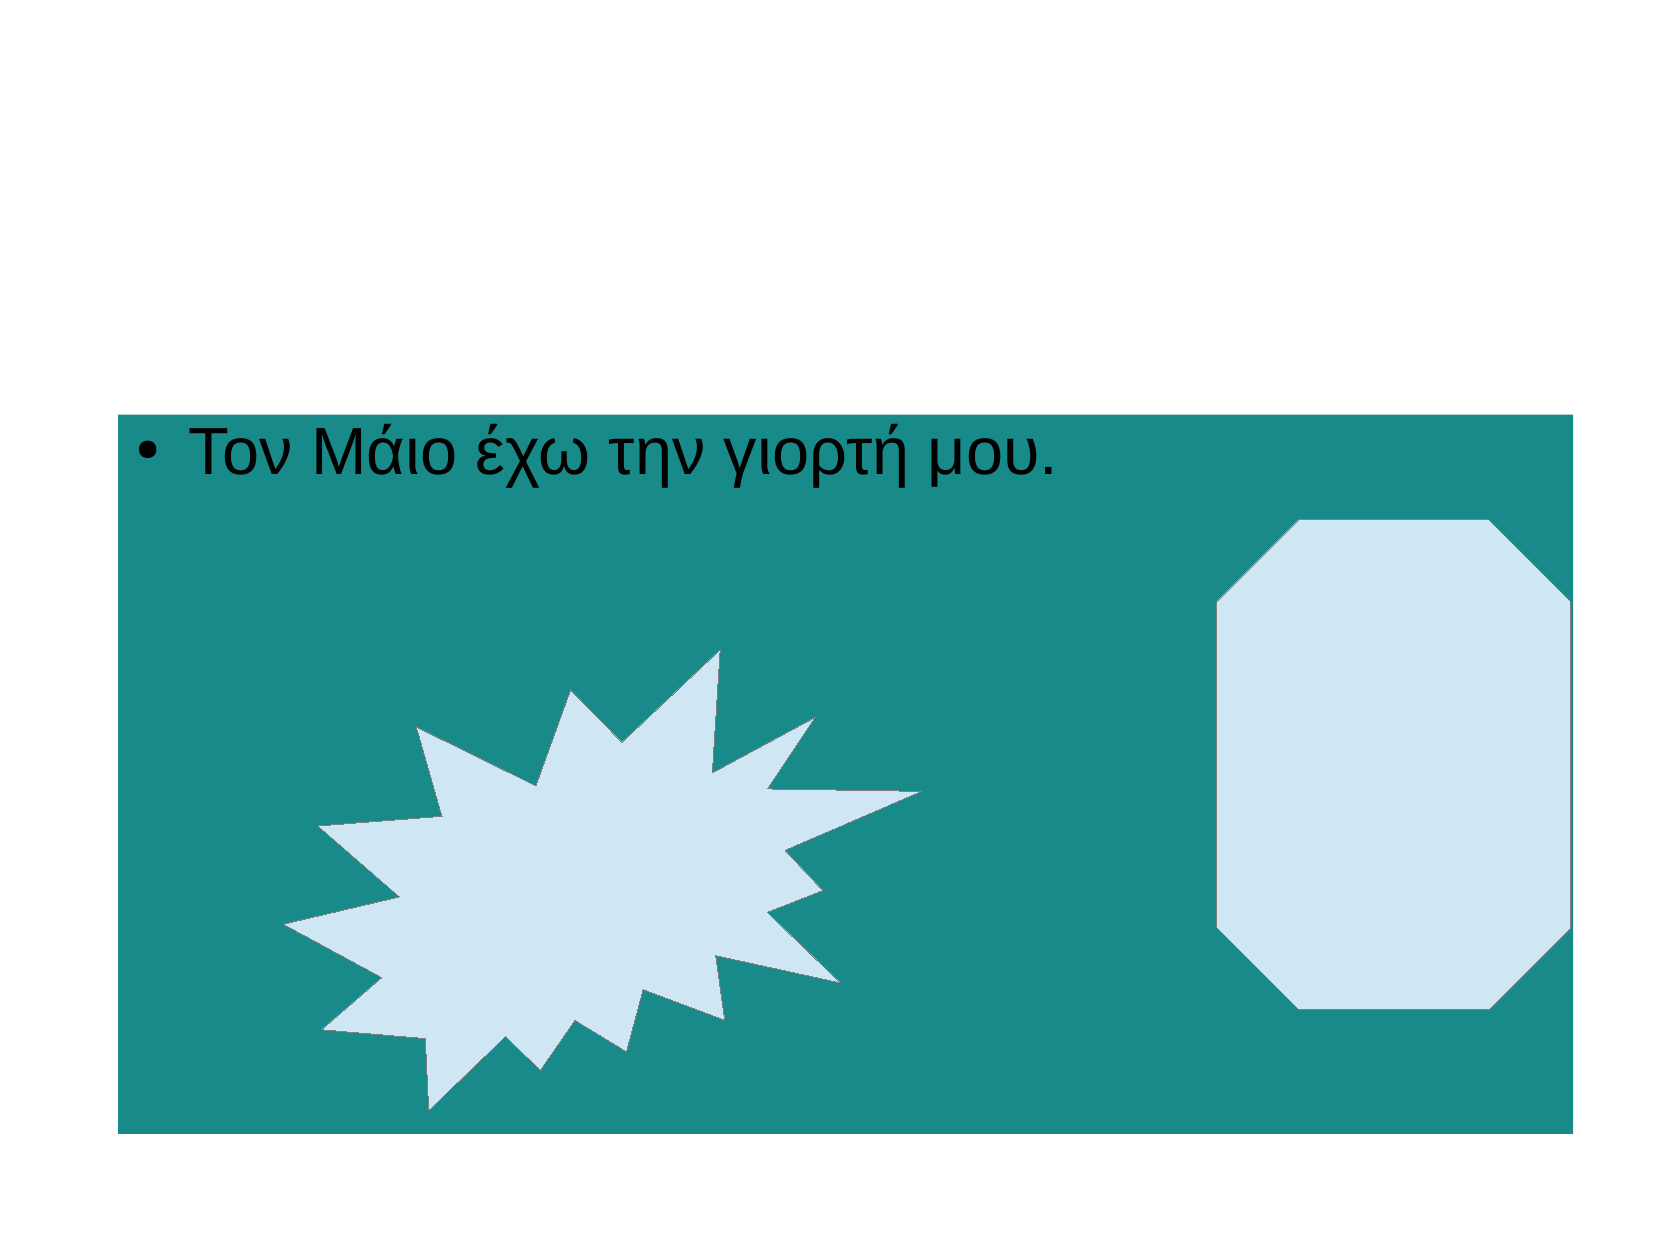

#
Τον Μάιο έχω την γιορτή μου.